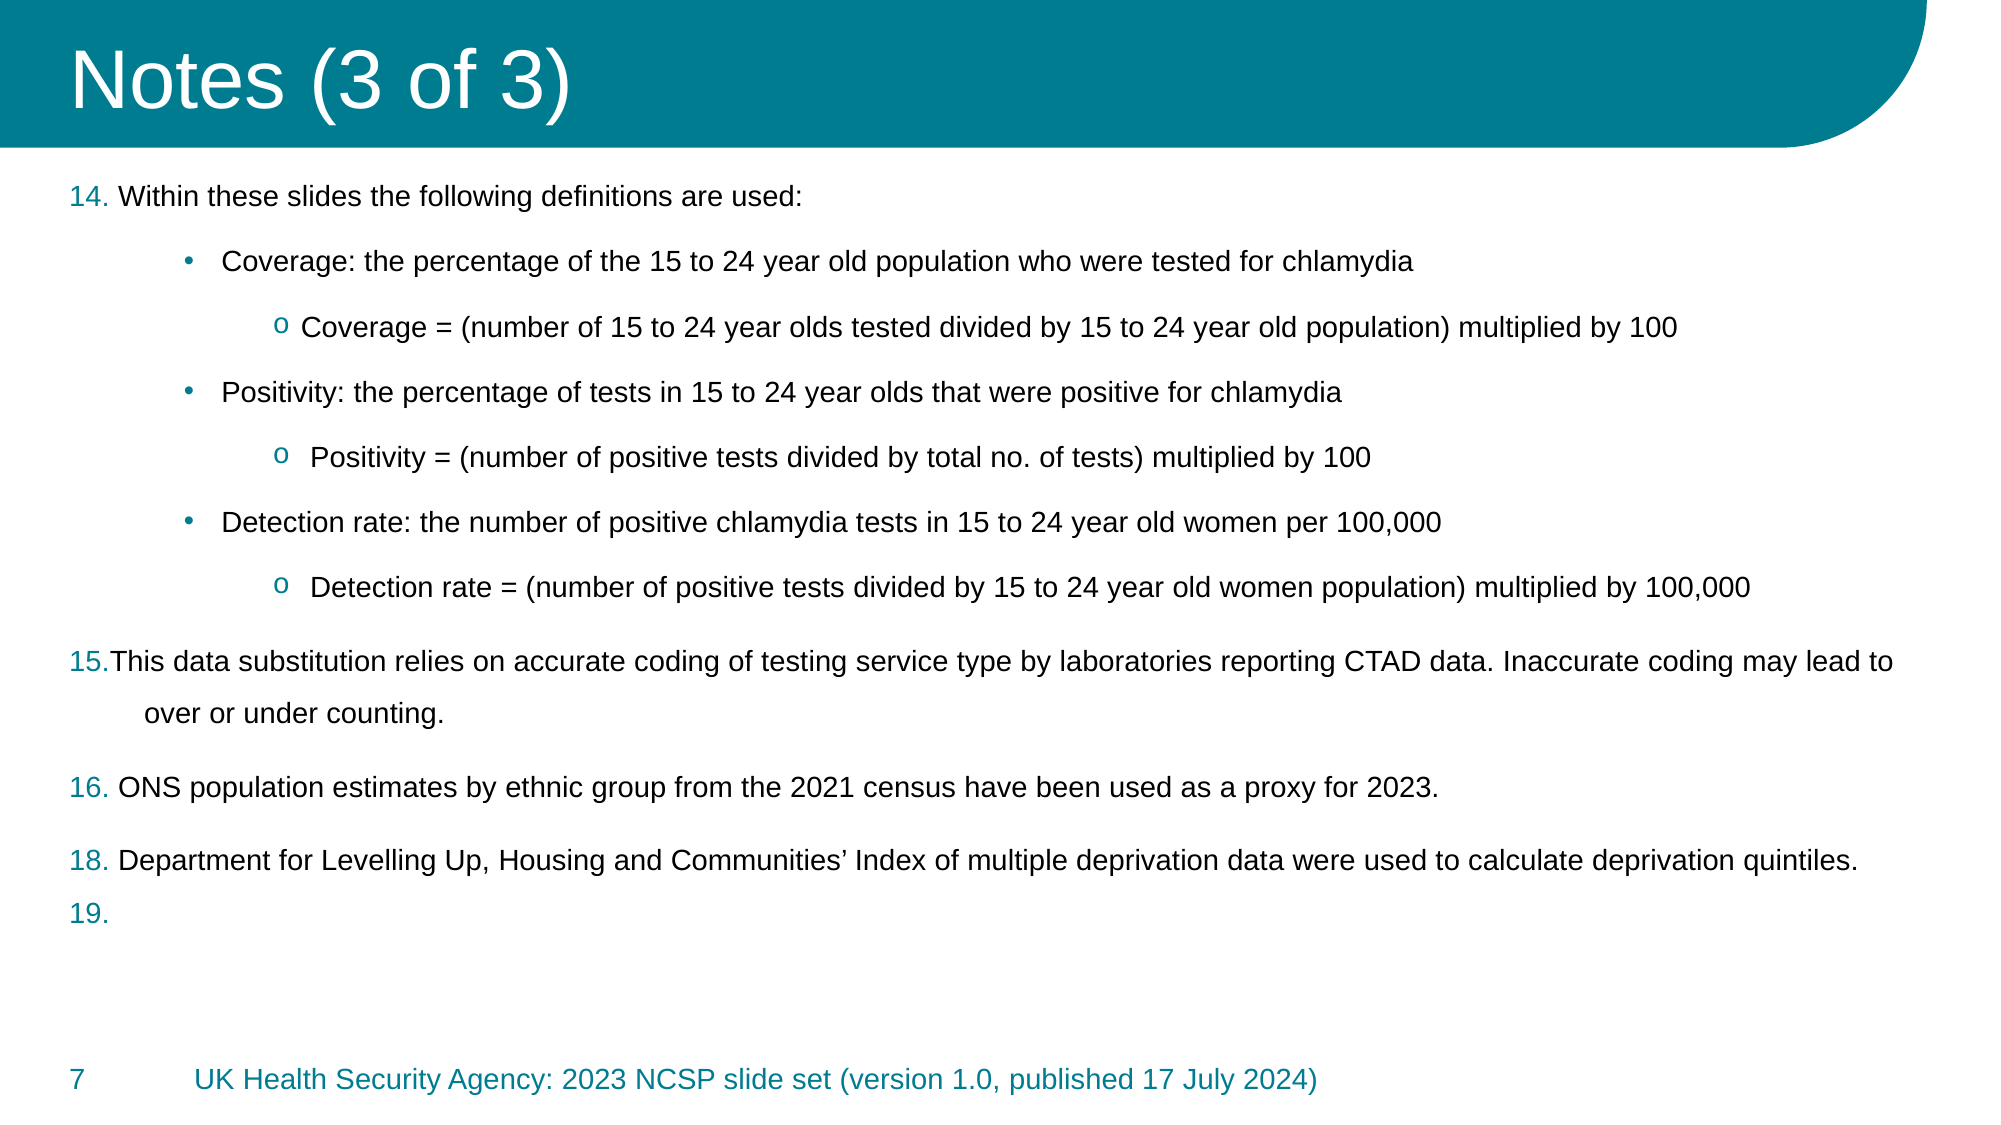

# Notes (3 of 3)
 Within these slides the following definitions are used:
Coverage: the percentage of the 15 to 24 year old population who were tested for chlamydia
Coverage = (number of 15 to 24 year olds tested divided by 15 to 24 year old population) multiplied by 100
Positivity: the percentage of tests in 15 to 24 year olds that were positive for chlamydia
Positivity = (number of positive tests divided by total no. of tests) multiplied by 100
Detection rate: the number of positive chlamydia tests in 15 to 24 year old women per 100,000
Detection rate = (number of positive tests divided by 15 to 24 year old women population) multiplied by 100,000
This data substitution relies on accurate coding of testing service type by laboratories reporting CTAD data. Inaccurate coding may lead to over or under counting.
 ONS population estimates by ethnic group from the 2021 census have been used as a proxy for 2023.
 Department for Levelling Up, Housing and Communities’ Index of multiple deprivation data were used to calculate deprivation quintiles.
UK Health Security Agency: 2023 NCSP slide set (version 1.0, published 17 July 2024)
7